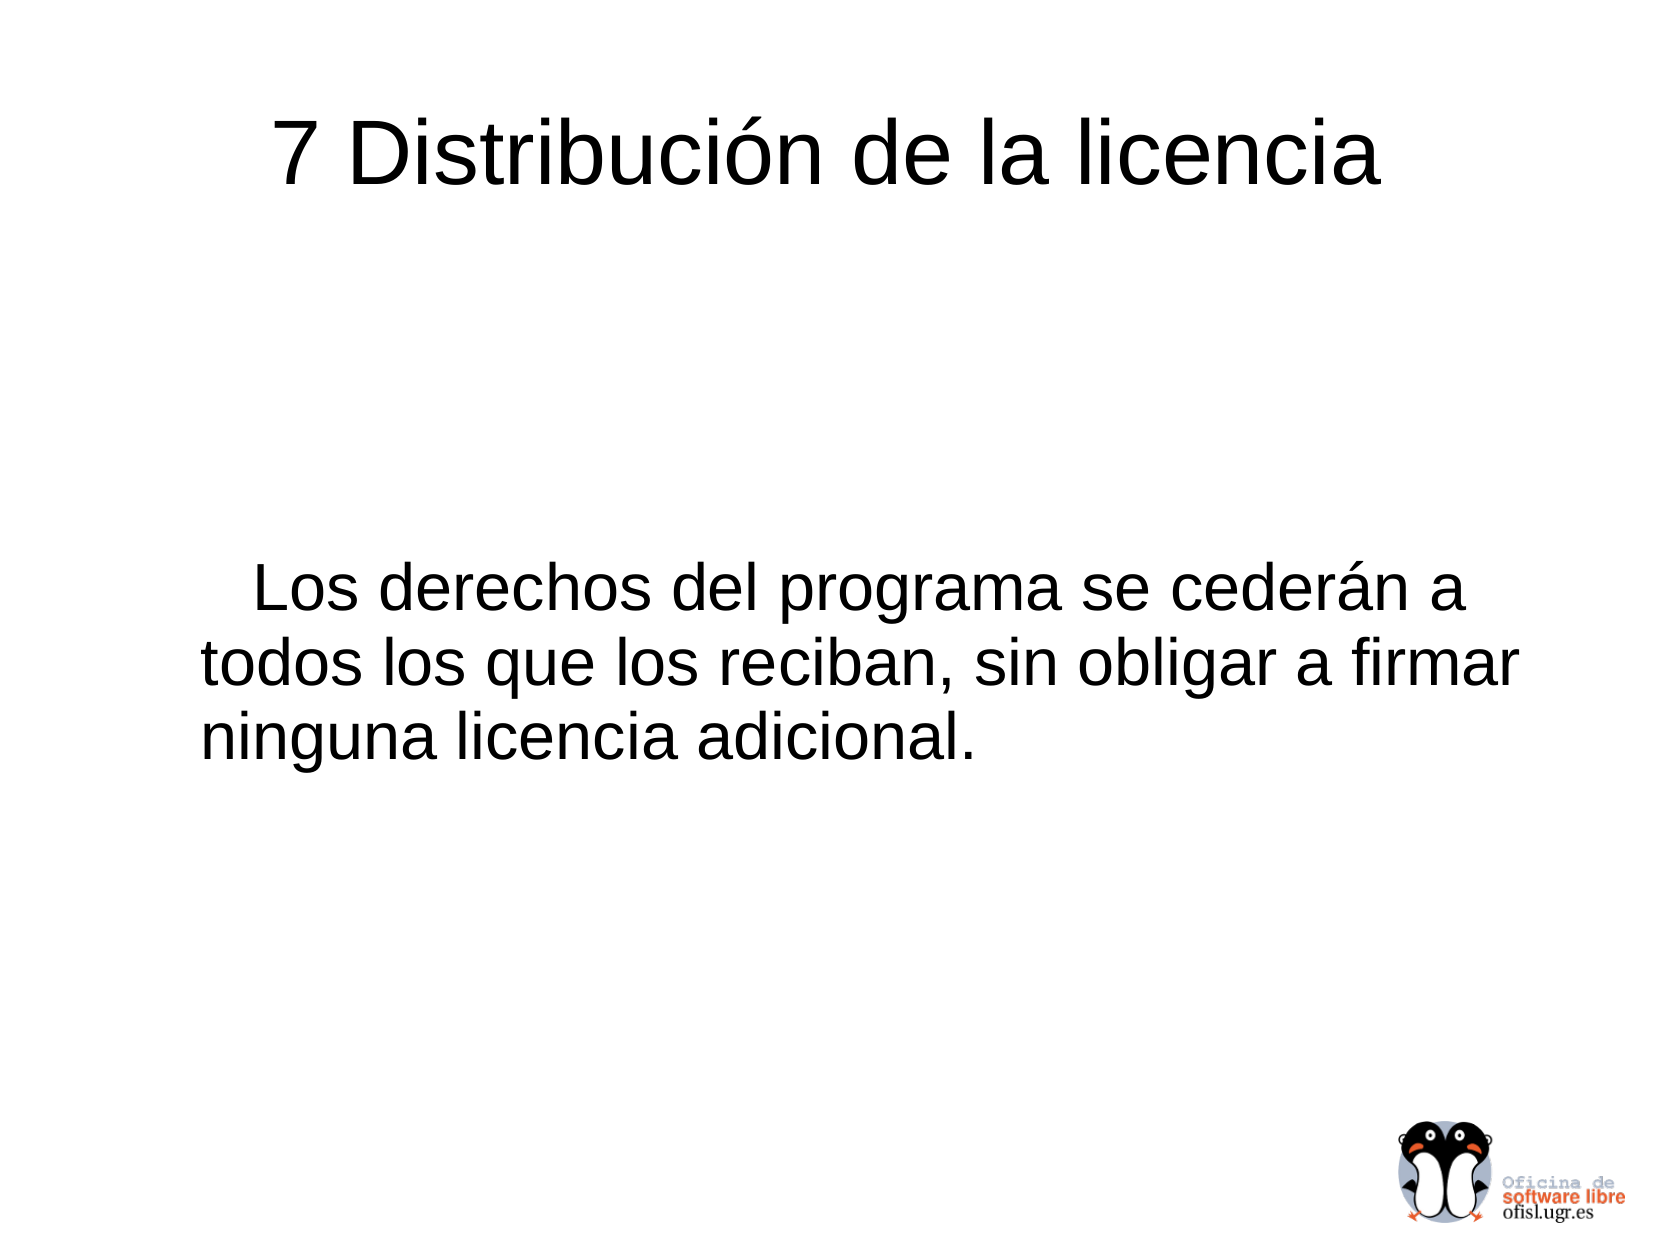

# 7 Distribución de la licencia
Los derechos del programa se cederán a todos los que los reciban, sin obligar a firmar ninguna licencia adicional.